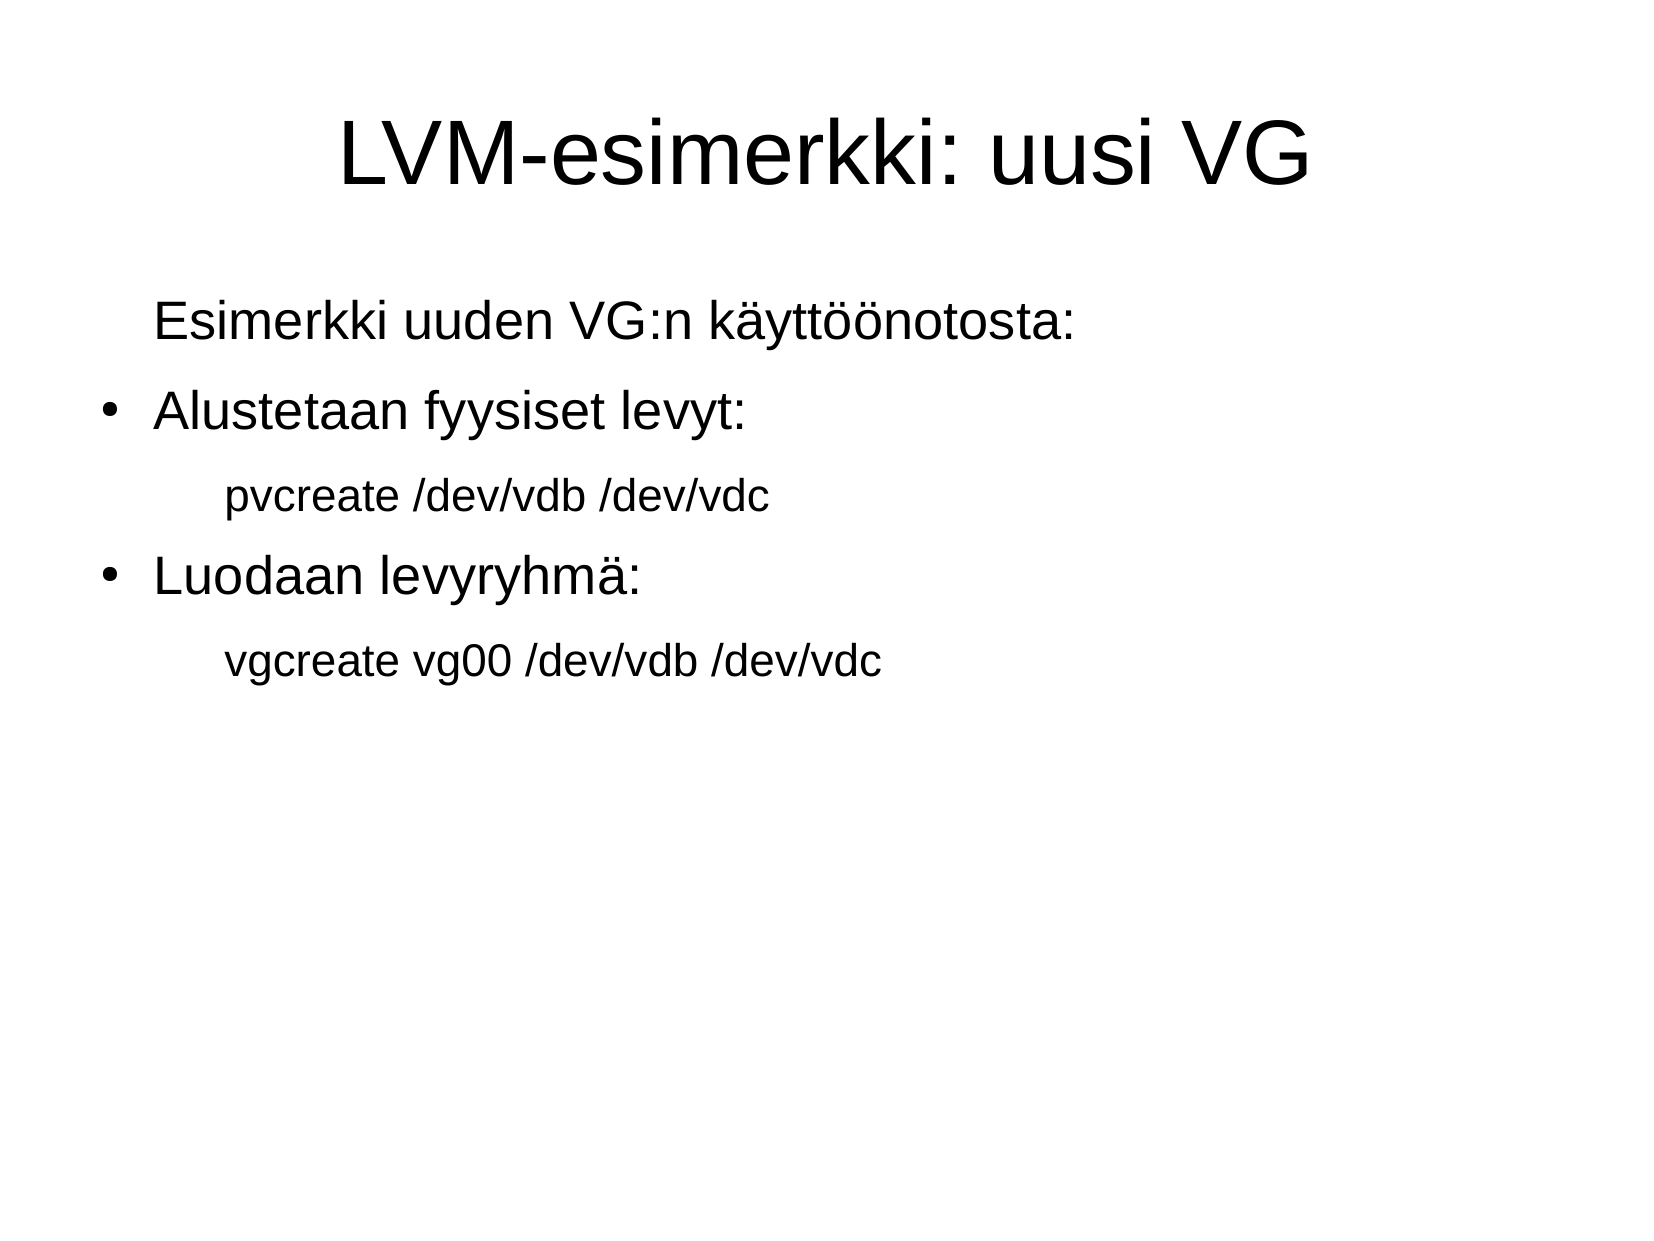

# LVM-esimerkki: uusi VG
Esimerkki uuden VG:n käyttöönotosta:
Alustetaan fyysiset levyt:
pvcreate /dev/vdb /dev/vdc
Luodaan levyryhmä:
vgcreate vg00 /dev/vdb /dev/vdc